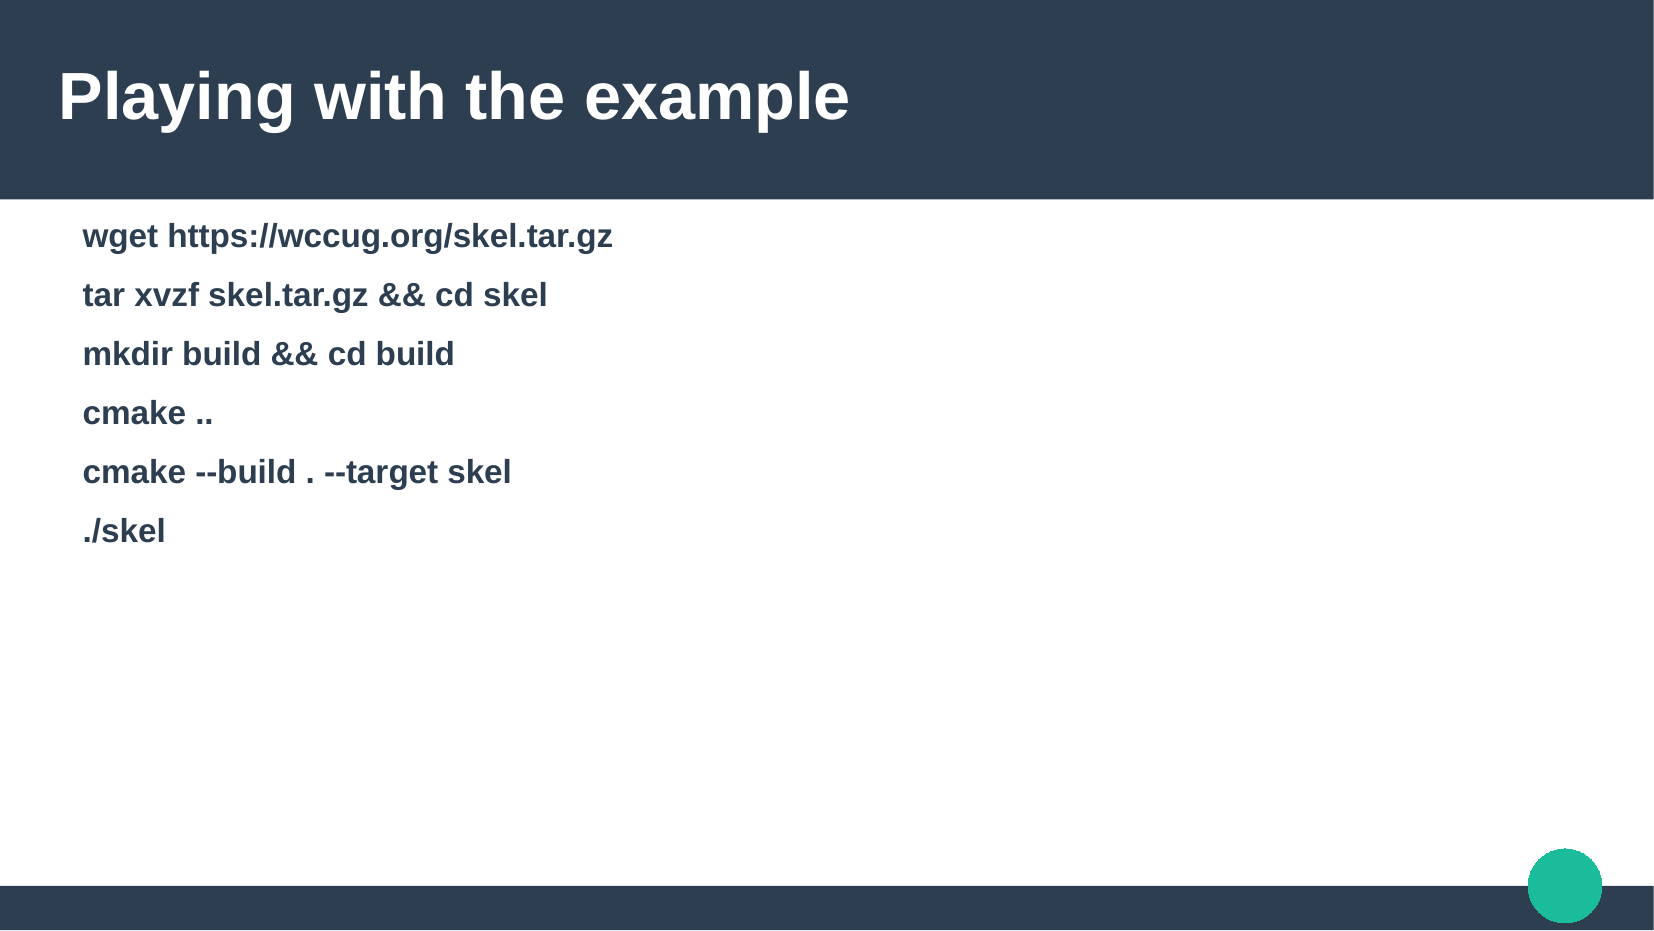

# Playing with the example
wget https://wccug.org/skel.tar.gz
tar xvzf skel.tar.gz && cd skel
mkdir build && cd build
cmake ..
cmake --build . --target skel
./skel